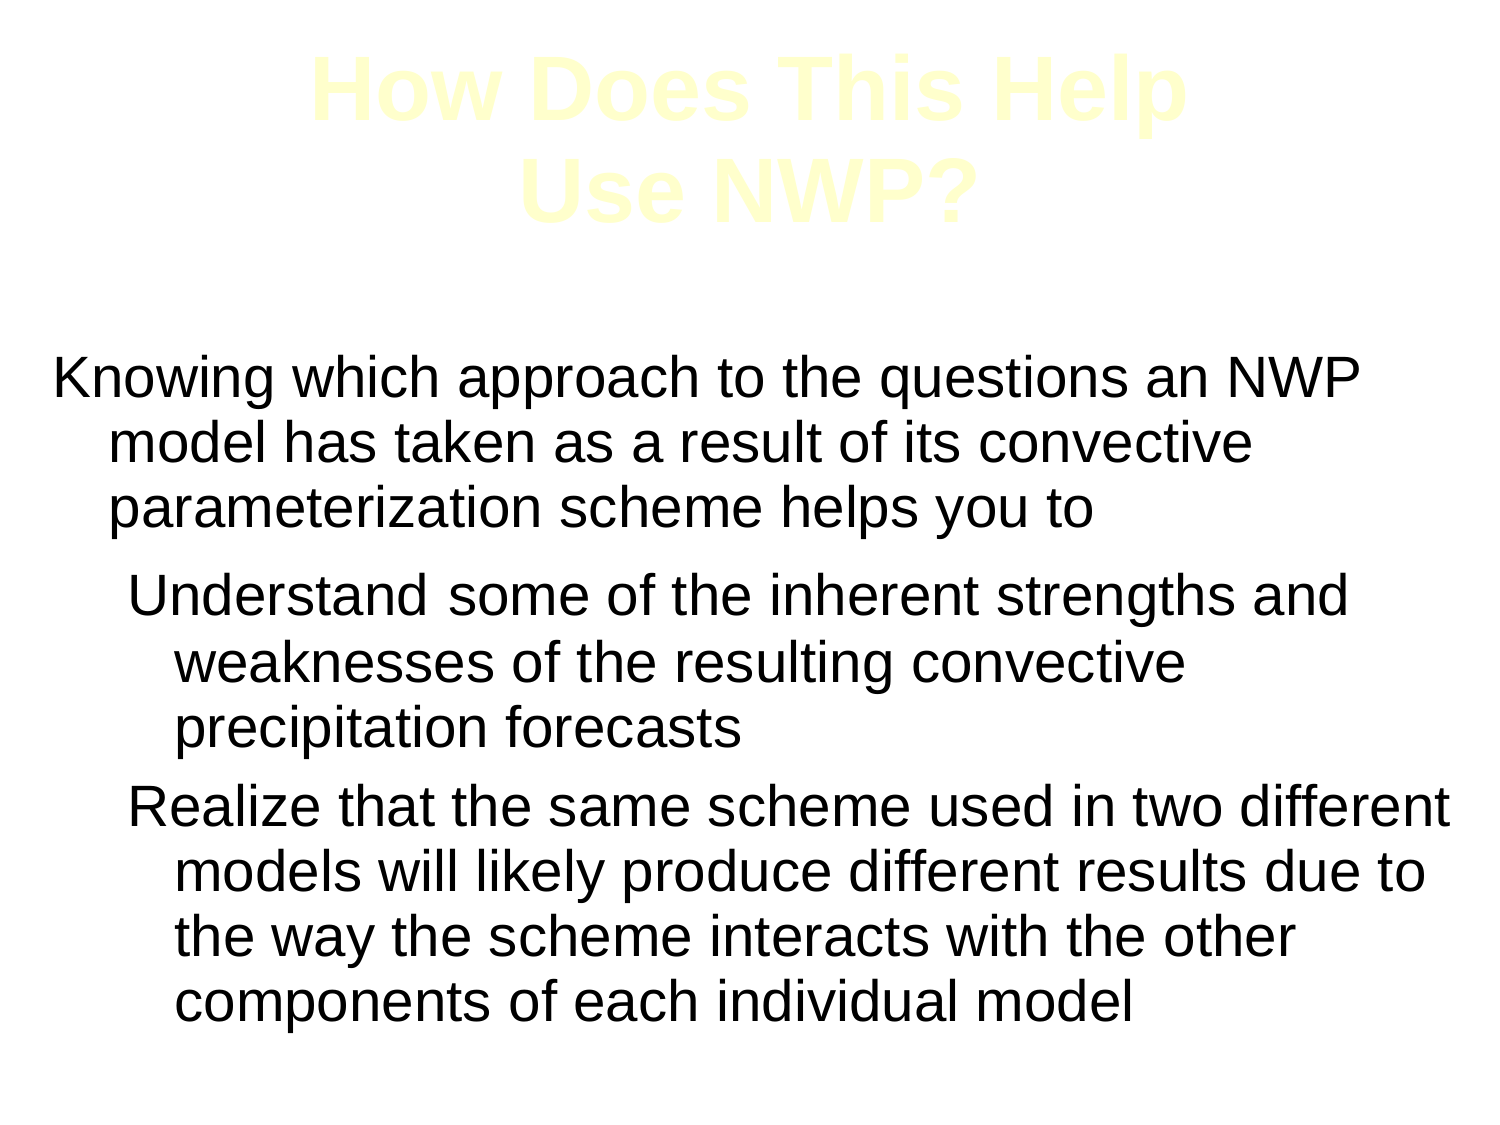

# How Does This Help Use NWP?
Knowing which approach to the questions an NWP model has taken as a result of its convective parameterization scheme helps you to
Understand some of the inherent strengths and weaknesses of the resulting convective precipitation forecasts
Realize that the same scheme used in two different models will likely produce different results due to the way the scheme interacts with the other components of each individual model